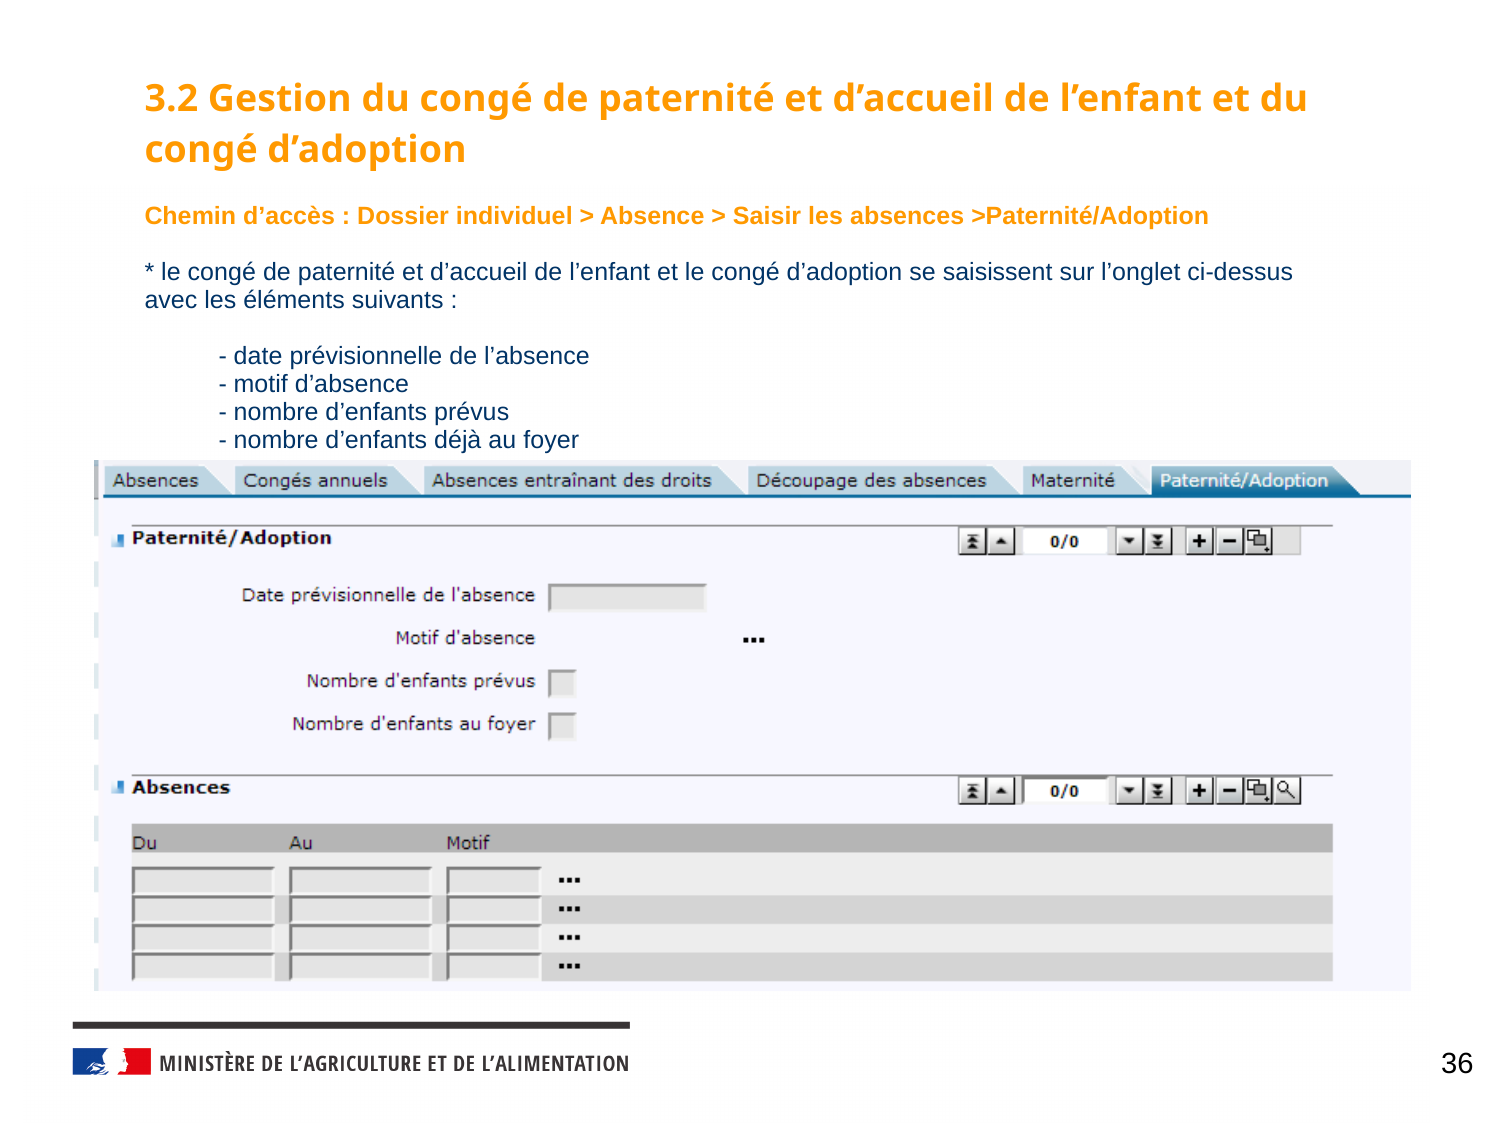

3.2 Gestion du congé de paternité et d’accueil de l’enfant et du congé d’adoption
Chemin d’accès : Dossier individuel > Absence > Saisir les absences >Paternité/Adoption
* le congé de paternité et d’accueil de l’enfant et le congé d’adoption se saisissent sur l’onglet ci-dessus avec les éléments suivants :
	- date prévisionnelle de l’absence
	- motif d’absence
	- nombre d’enfants prévus
	- nombre d’enfants déjà au foyer